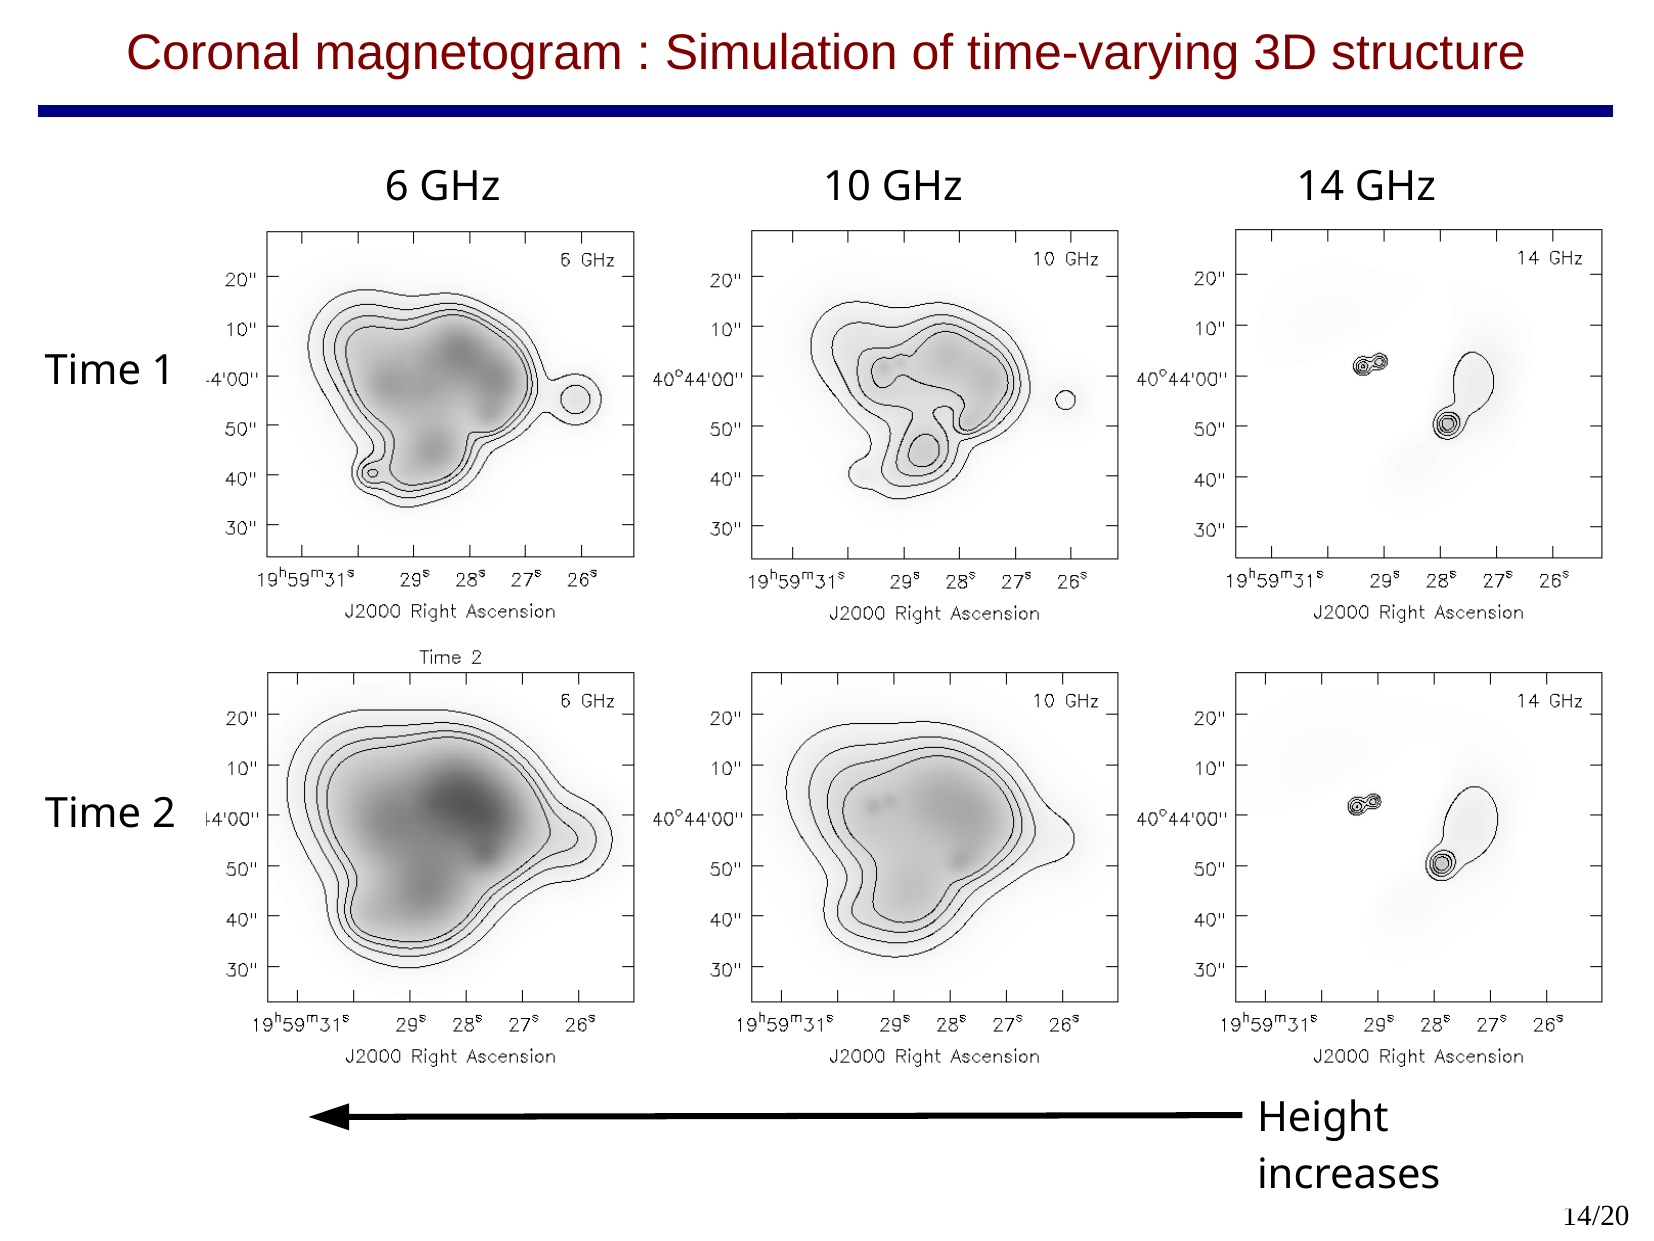

# Coronal magnetogram : Simulation of time-varying 3D structure
6 GHz 10 GHz 14 GHz
Time 1
Time 2
Height increases
14